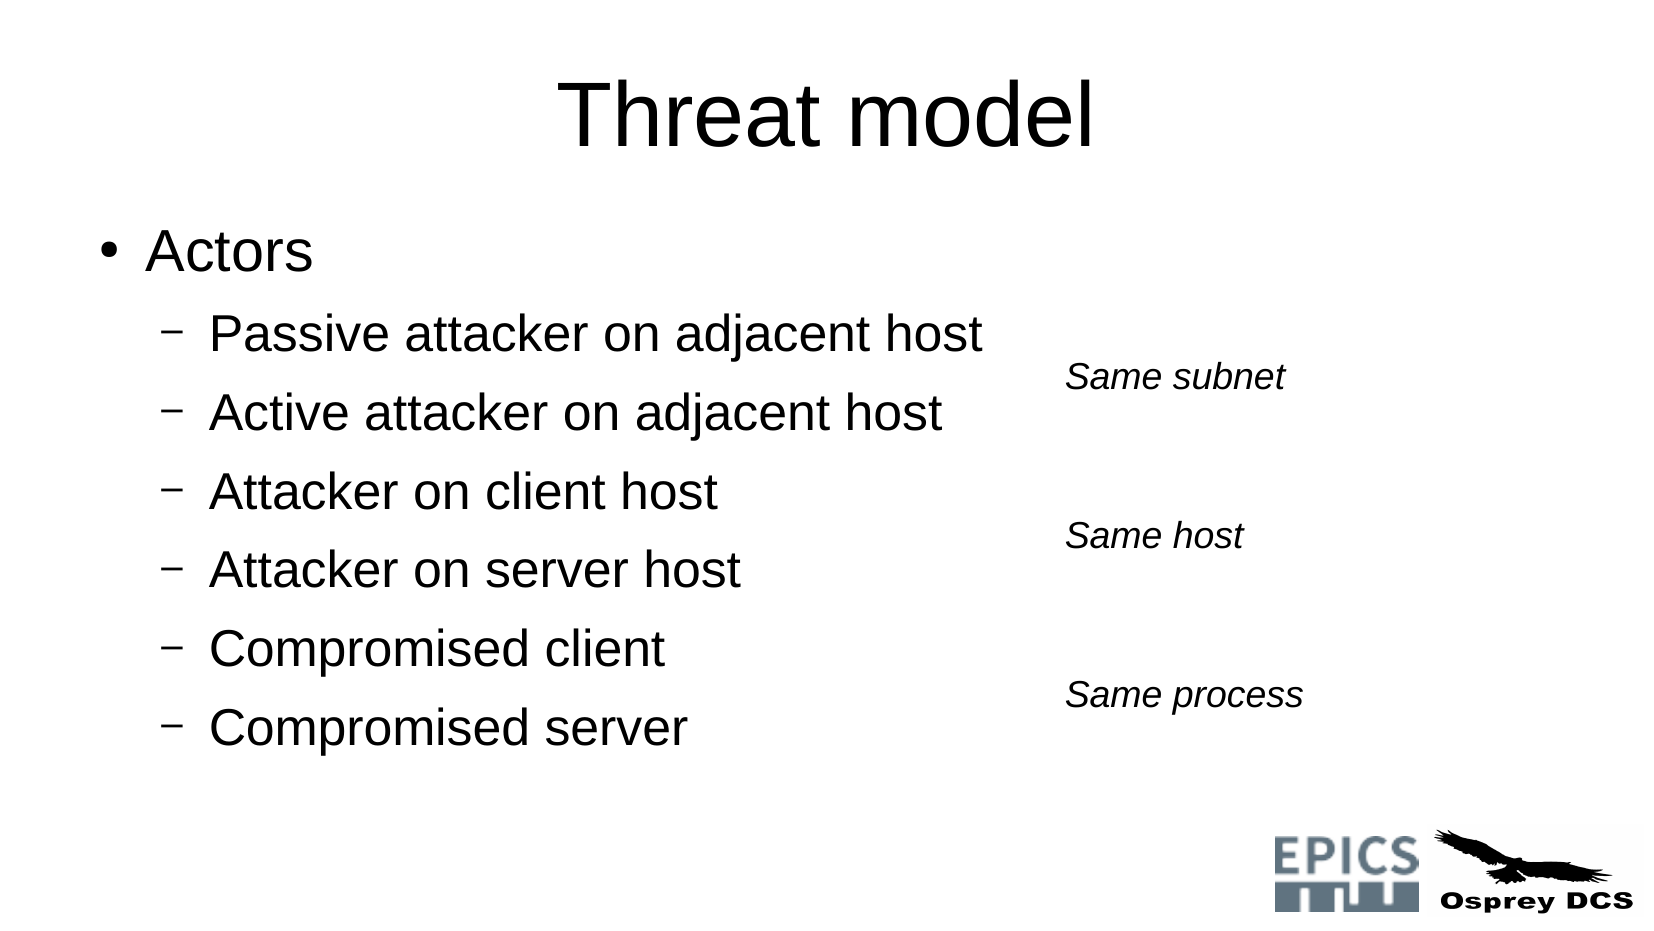

# Threat model
Actors
Passive attacker on adjacent host
Active attacker on adjacent host
Attacker on client host
Attacker on server host
Compromised client
Compromised server
Same subnet
Same host
Same process